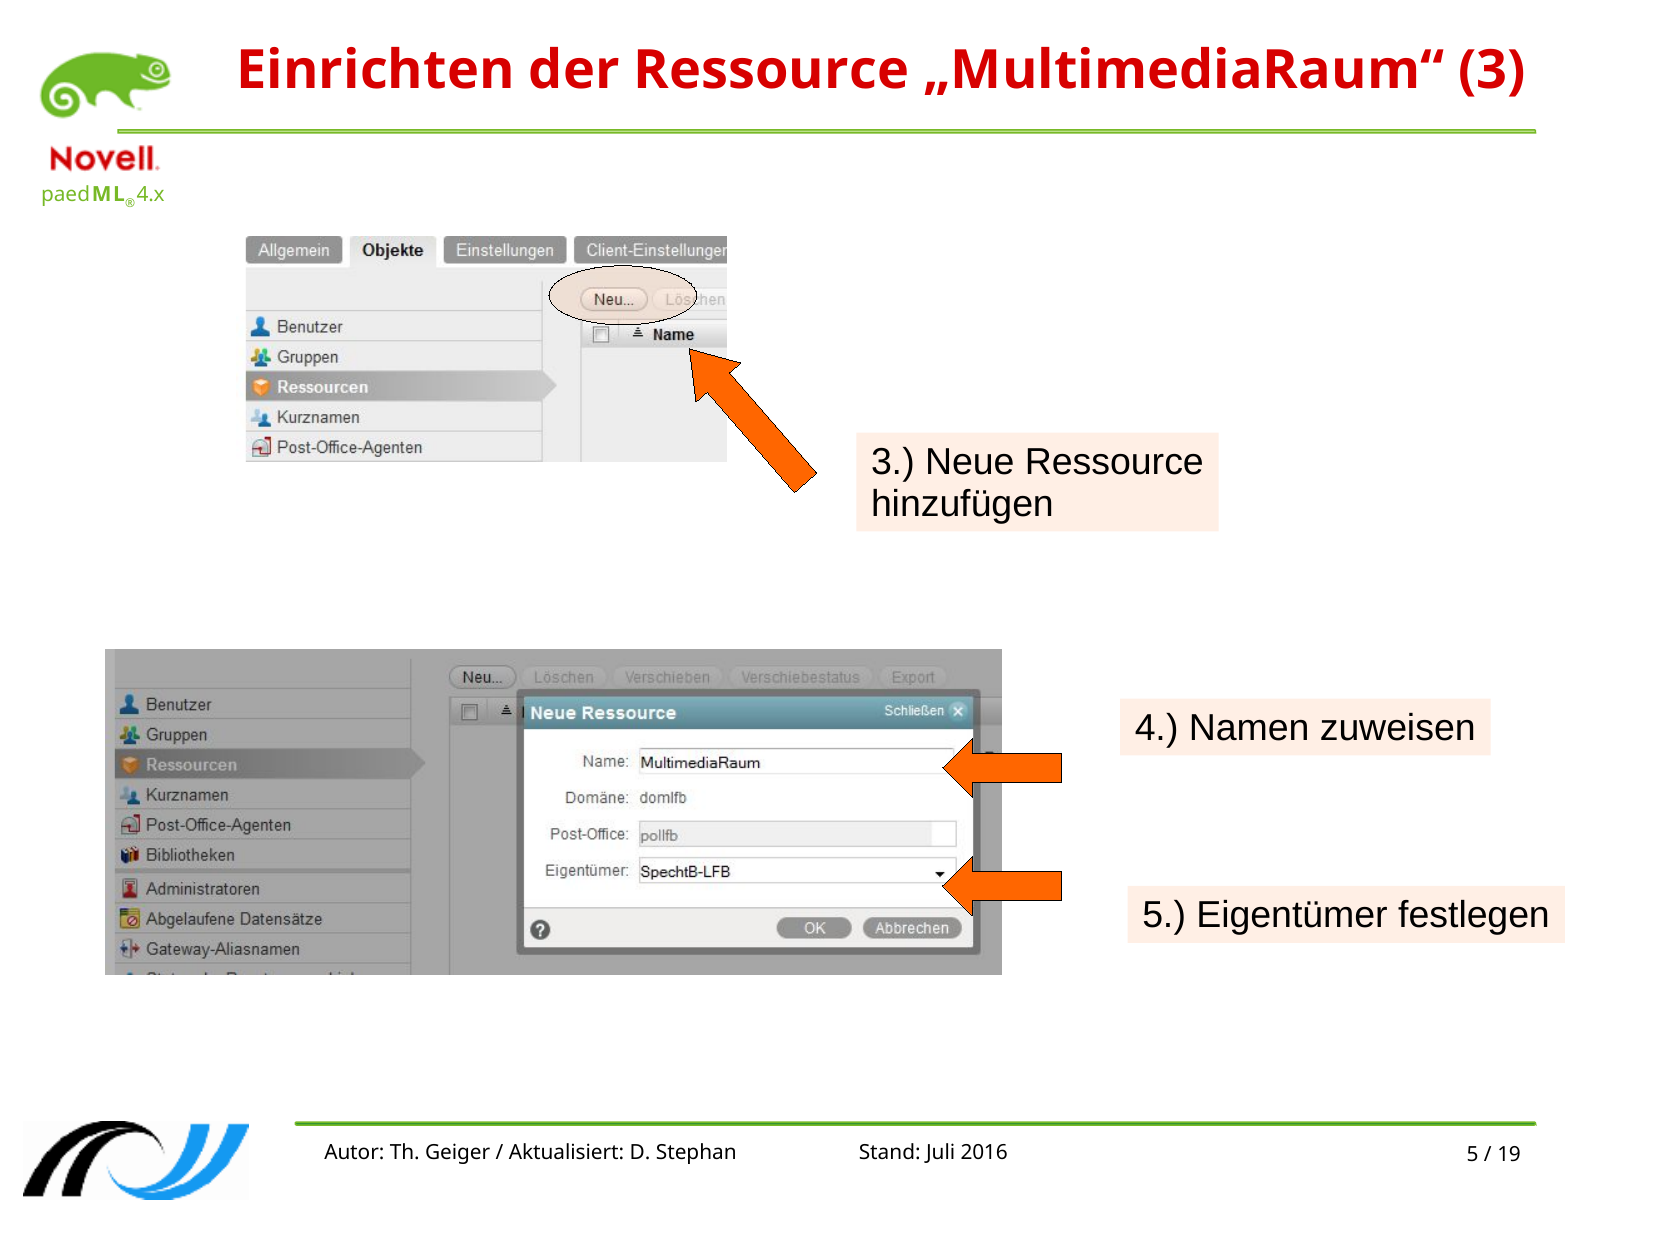

# Einrichten der Ressource „MultimediaRaum“ (3)
3.) Neue Ressource
hinzufügen
4.) Namen zuweisen
5.) Eigentümer festlegen
Autor: Th. Geiger / Aktualisiert: D. Stephan
Juli 2016
5